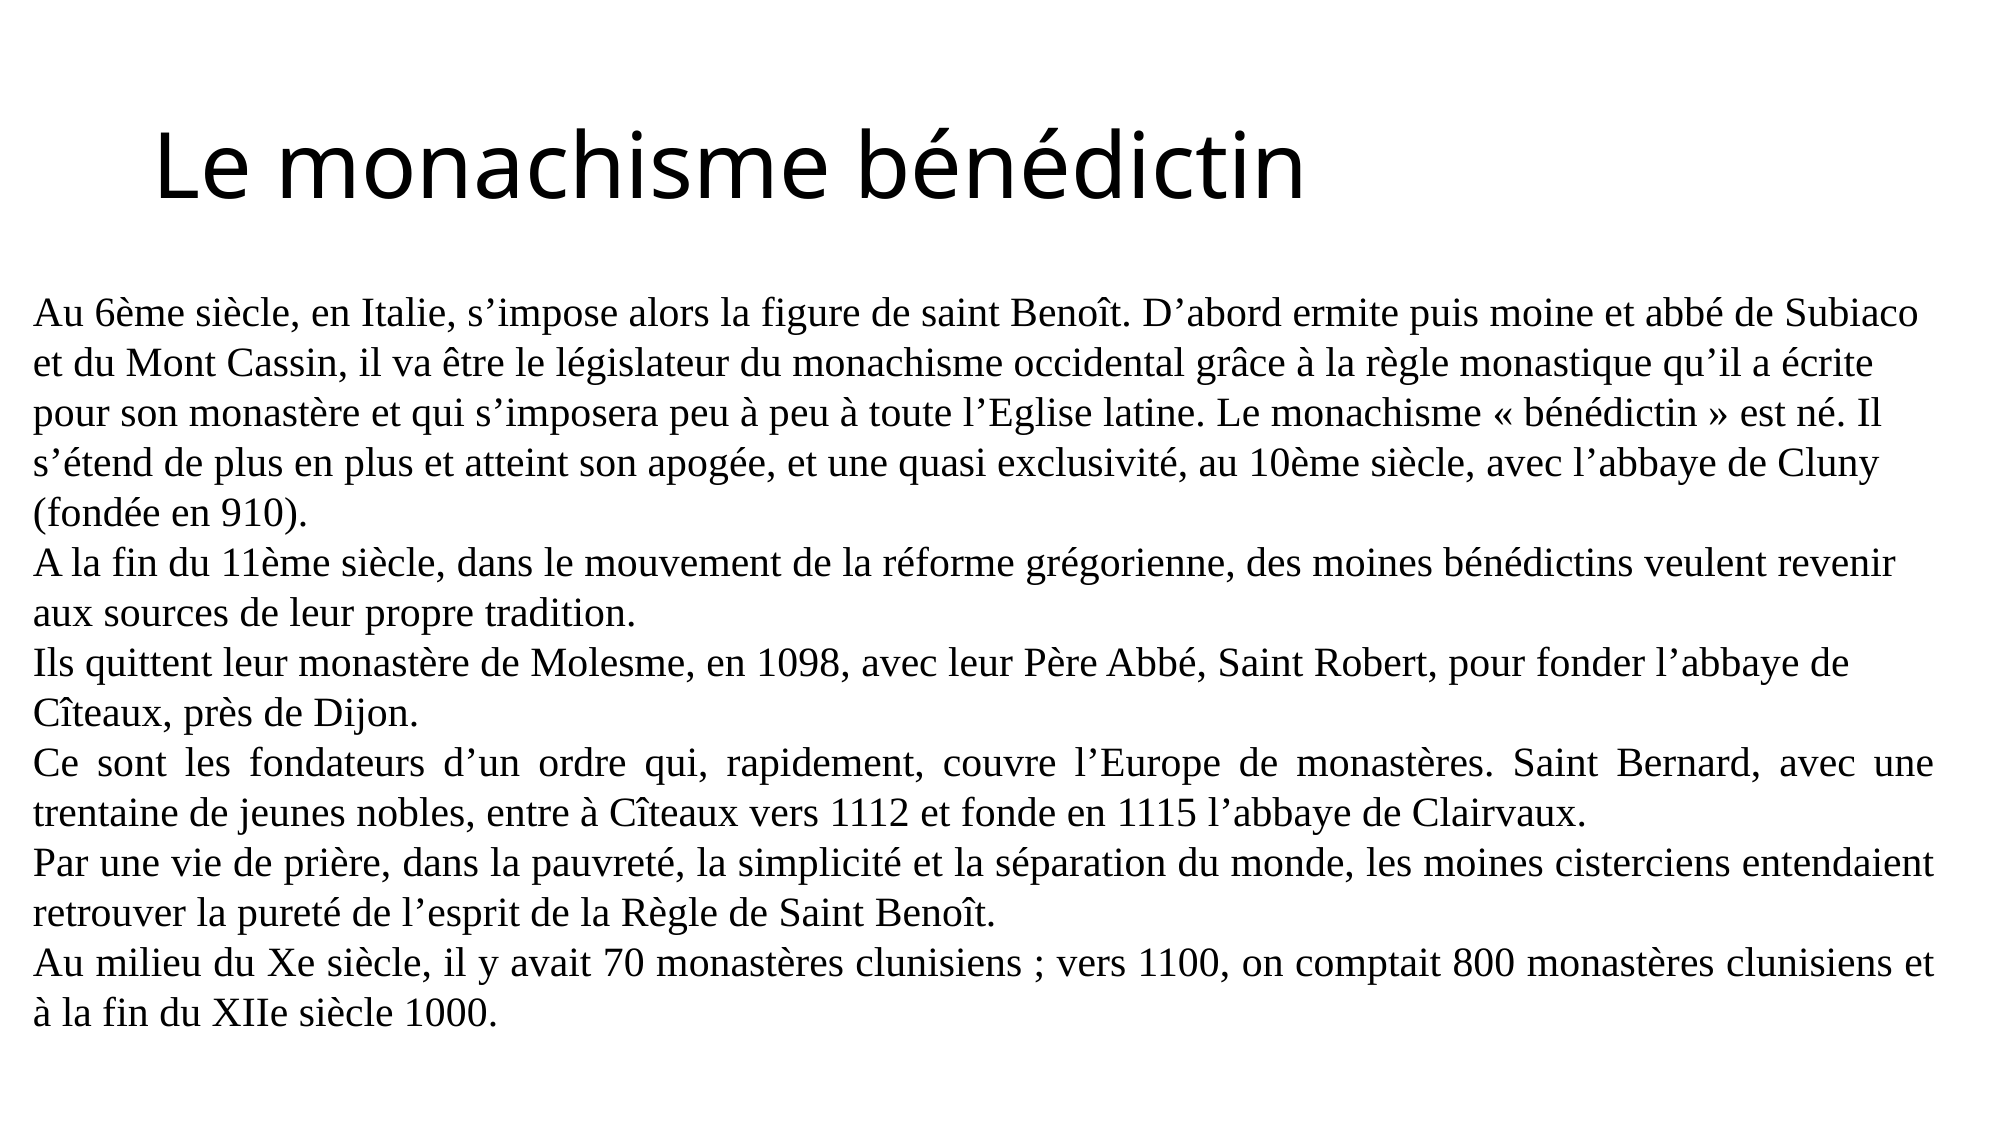

# Le monachisme bénédictin
Au 6ème siècle, en Italie, s’impose alors la figure de saint Benoît. D’abord ermite puis moine et abbé de Subiaco et du Mont Cassin, il va être le législateur du monachisme occidental grâce à la règle monastique qu’il a écrite pour son monastère et qui s’imposera peu à peu à toute l’Eglise latine. Le monachisme « bénédictin » est né. Il s’étend de plus en plus et atteint son apogée, et une quasi exclusivité, au 10ème siècle, avec l’abbaye de Cluny (fondée en 910).
A la fin du 11ème siècle, dans le mouvement de la réforme grégorienne, des moines bénédictins veulent revenir aux sources de leur propre tradition.
Ils quittent leur monastère de Molesme, en 1098, avec leur Père Abbé, Saint Robert, pour fonder l’abbaye de Cîteaux, près de Dijon.
Ce sont les fondateurs d’un ordre qui, rapidement, couvre l’Europe de monastères. Saint Bernard, avec une trentaine de jeunes nobles, entre à Cîteaux vers 1112 et fonde en 1115 l’abbaye de Clairvaux.
Par une vie de prière, dans la pauvreté, la simplicité et la séparation du monde, les moines cisterciens entendaient retrouver la pureté de l’esprit de la Règle de Saint Benoît.
Au milieu du Xe siècle, il y avait 70 monastères clunisiens ; vers 1100, on comptait 800 monastères clunisiens et à la fin du XIIe siècle 1000.